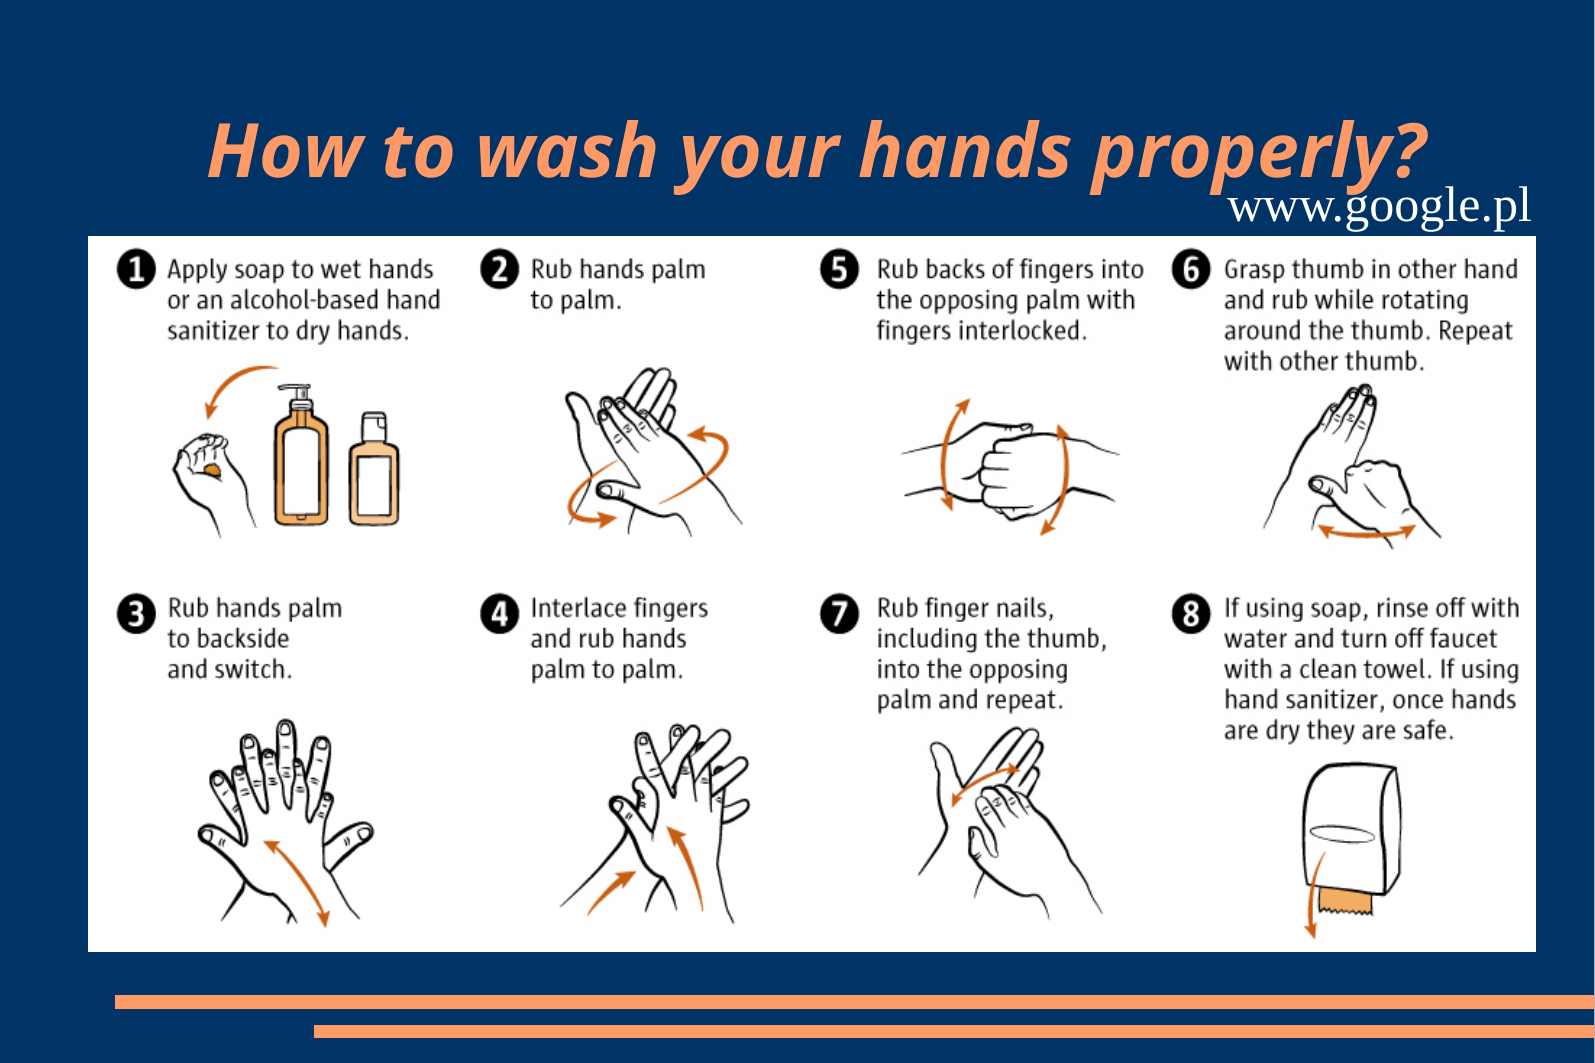

# How to wash your hands properly?
www.google.pl